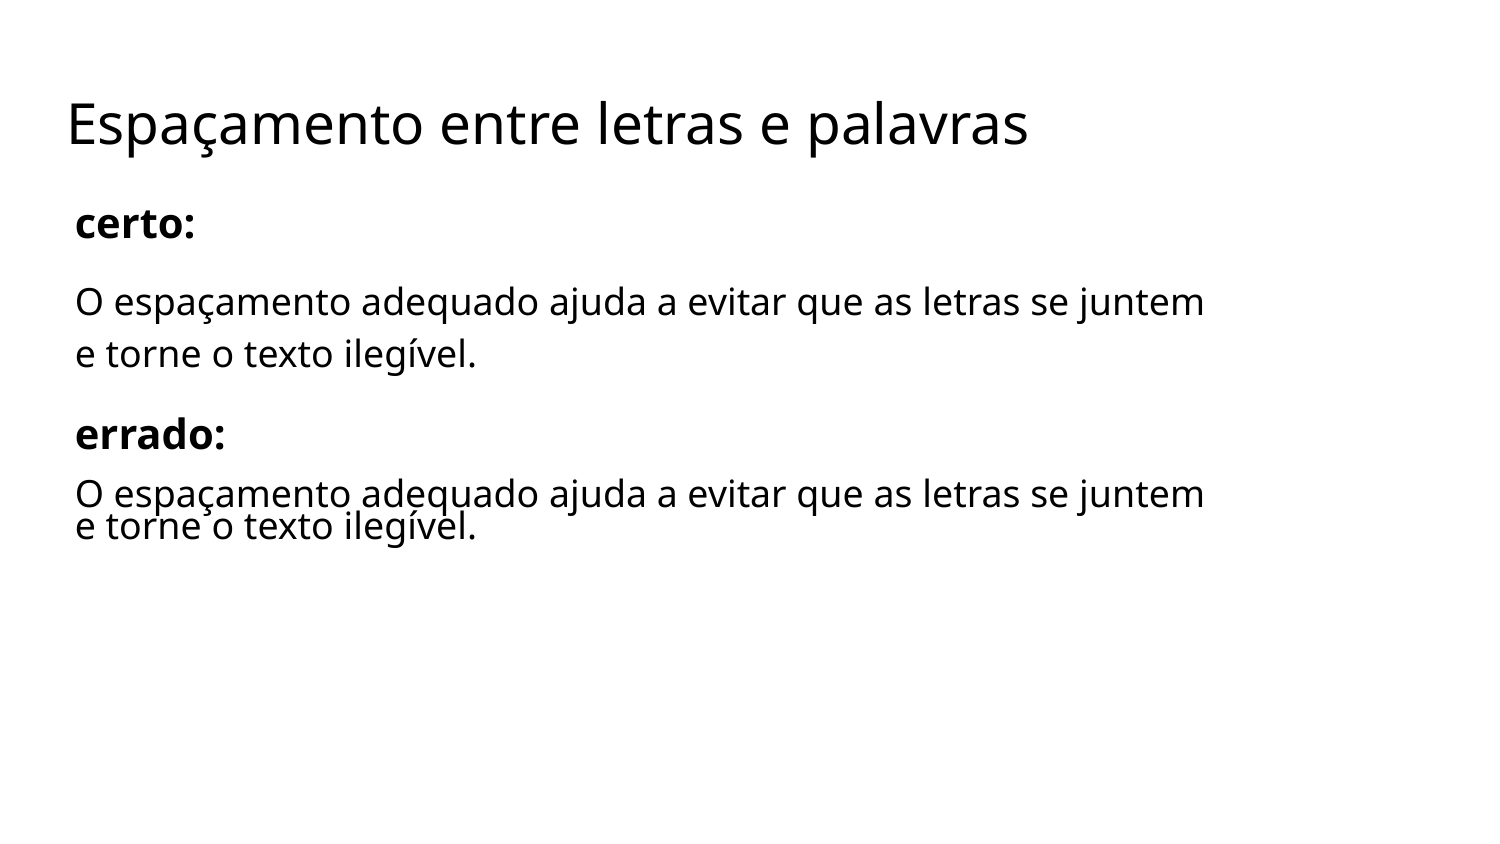

# Espaçamento entre letras e palavras
certo:
O espaçamento adequado ajuda a evitar que as letras se juntem e torne o texto ilegível.
errado:
O espaçamento adequado ajuda a evitar que as letras se juntem e torne o texto ilegível.